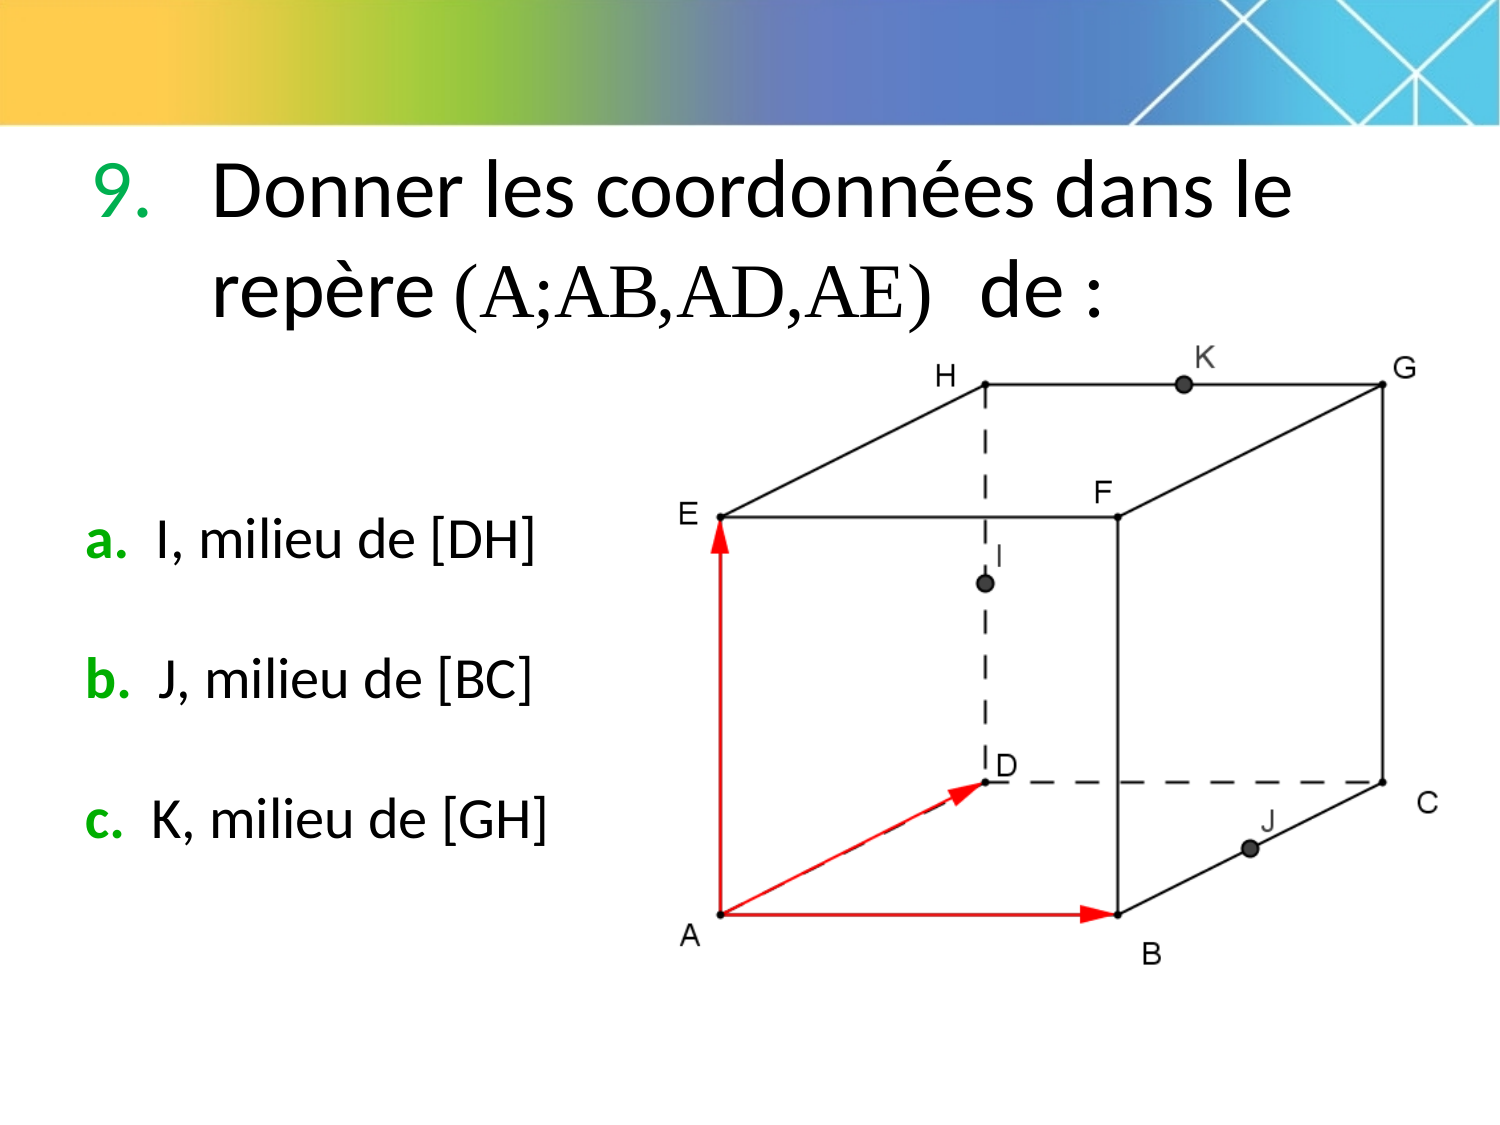

# Donner les coordonnées dans le repère de :
a. I, milieu de [DH]
b. J, milieu de [BC]
c. K, milieu de [GH]